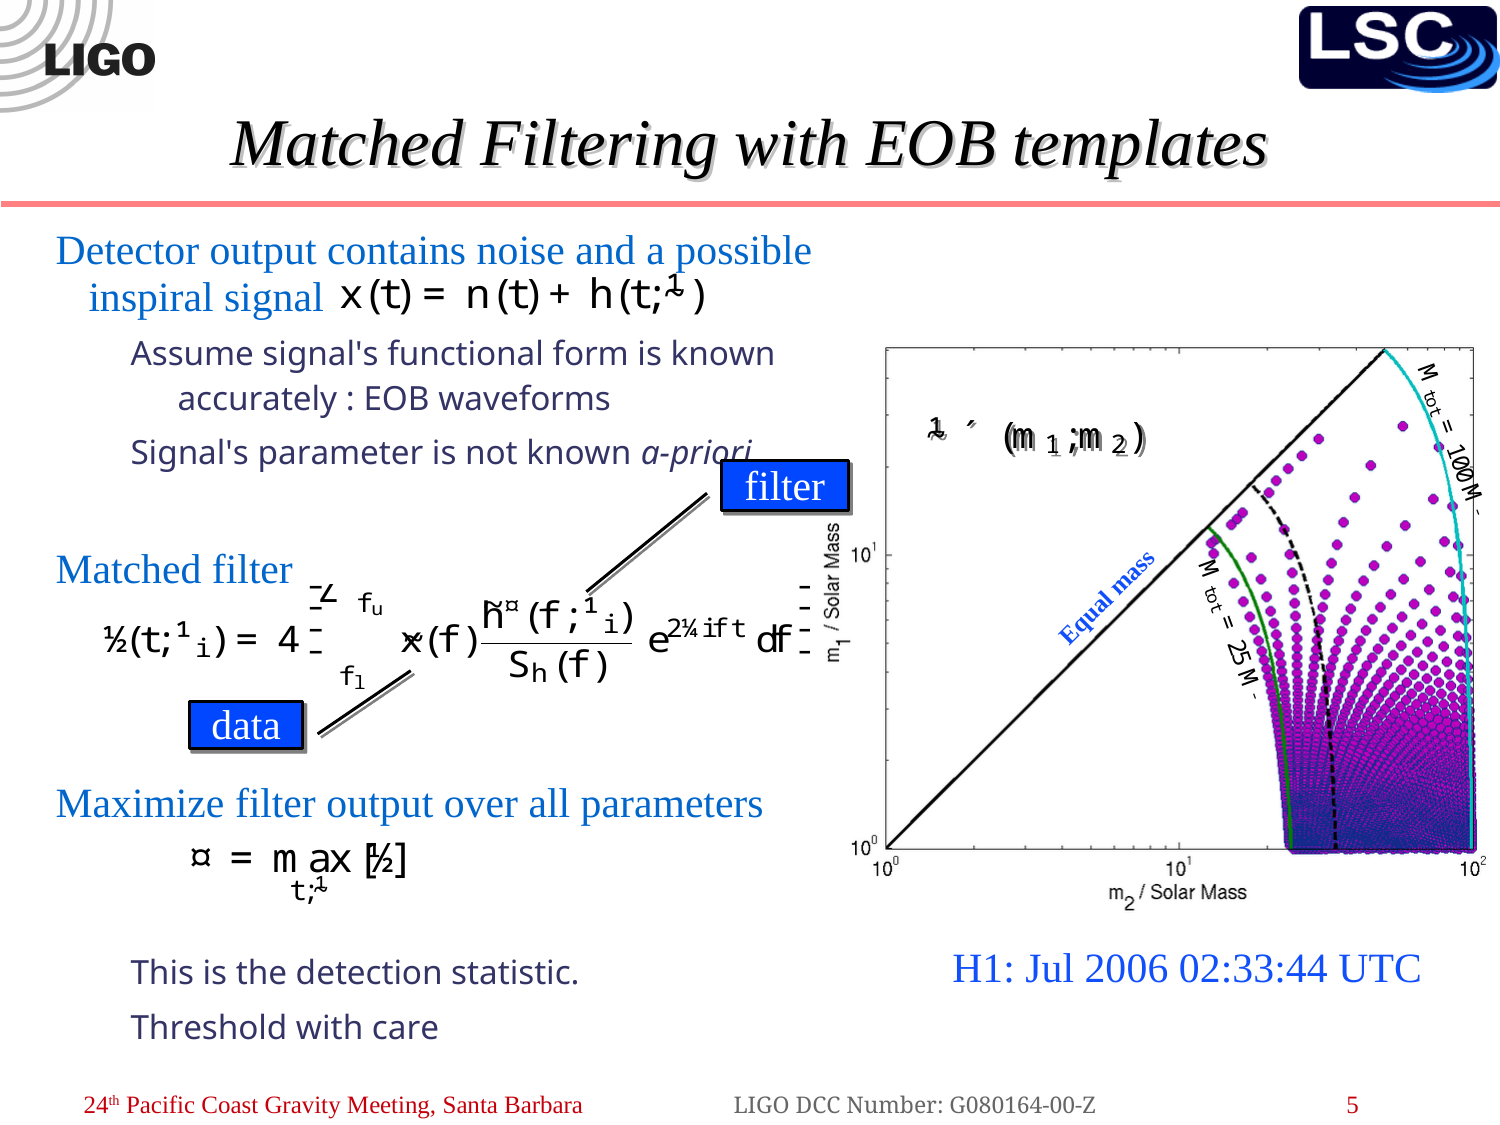

# Matched Filtering with EOB templates
Detector output contains noise and a possible inspiral signal
Assume signal's functional form is known accurately : EOB waveforms
Signal's parameter is not known a-priori
Matched filter
Maximize filter output over all parameters
This is the detection statistic.
Threshold with care
filter
Equal mass
data
H1: Jul 2006 02:33:44 UTC